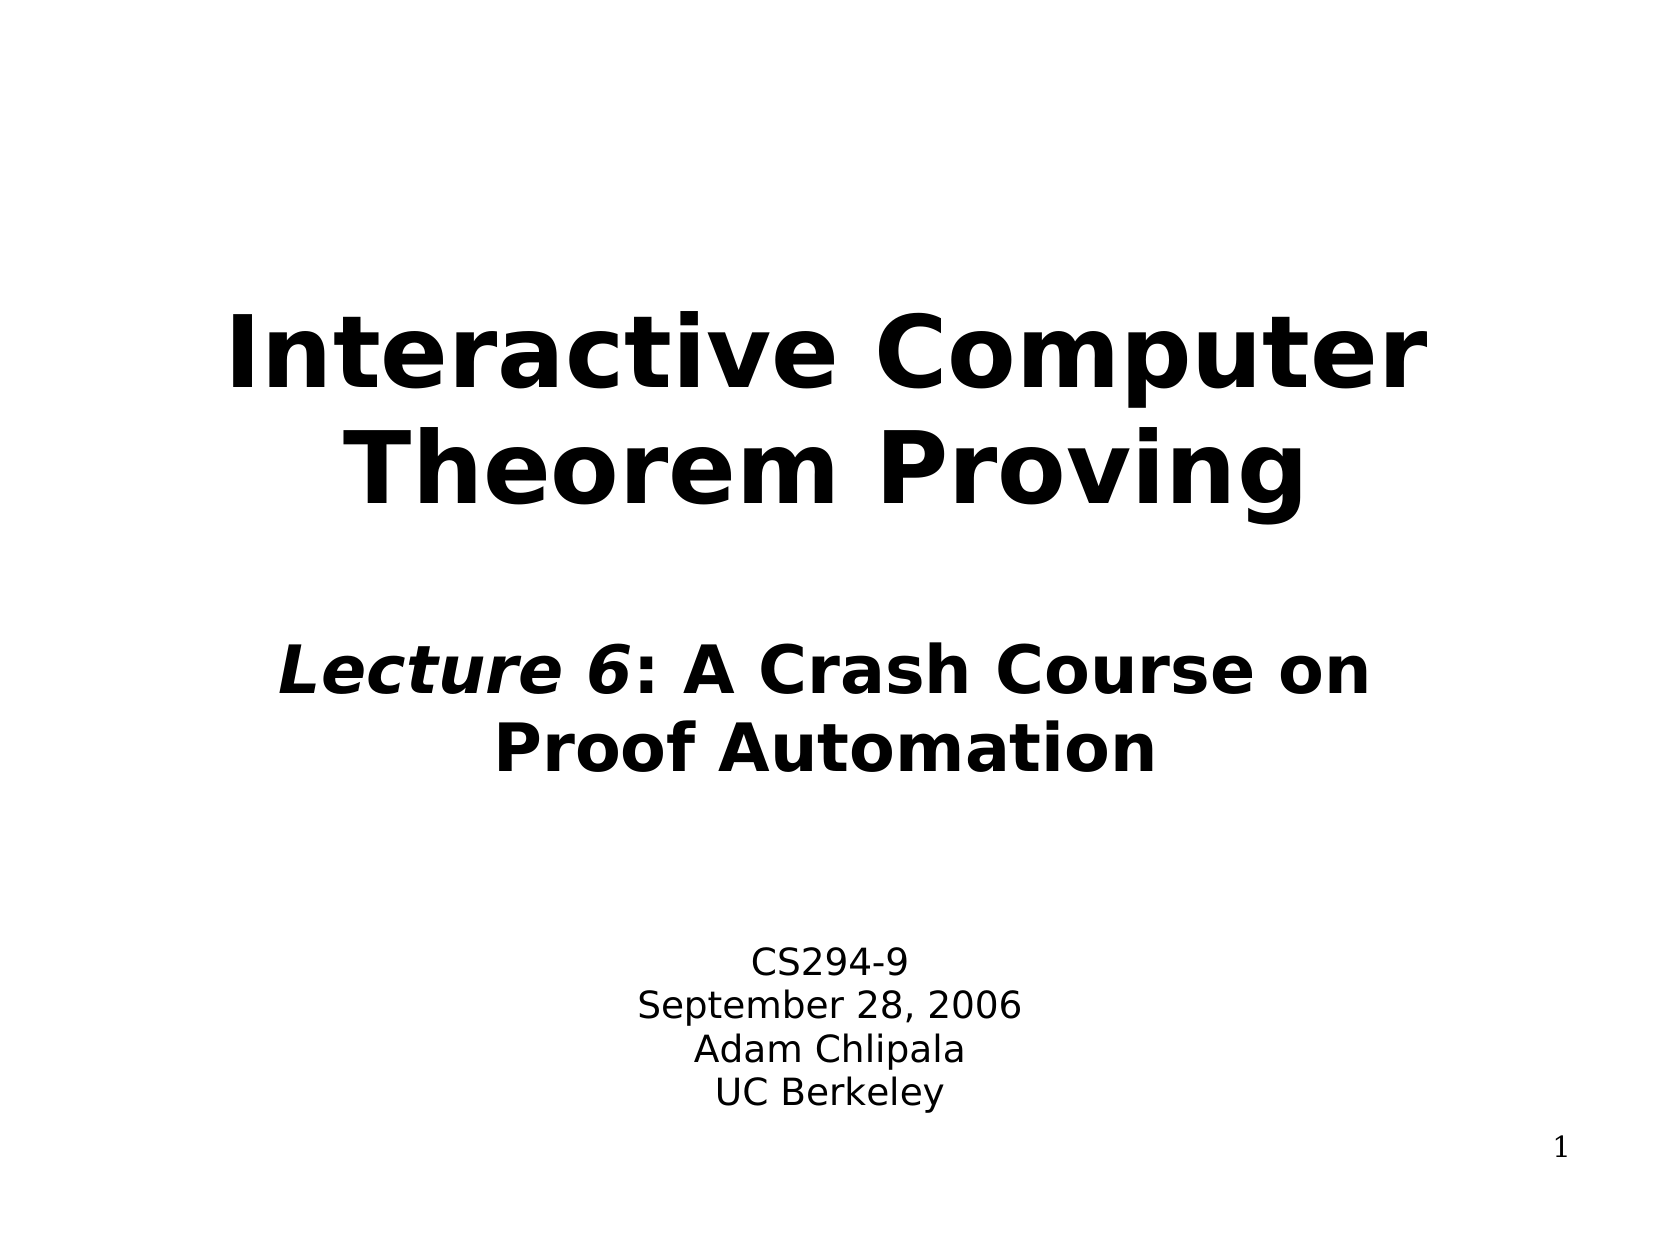

Interactive Computer
Theorem Proving
Lecture 6: A Crash Course on Proof Automation
CS294-9
September 28, 2006
Adam Chlipala
UC Berkeley
1